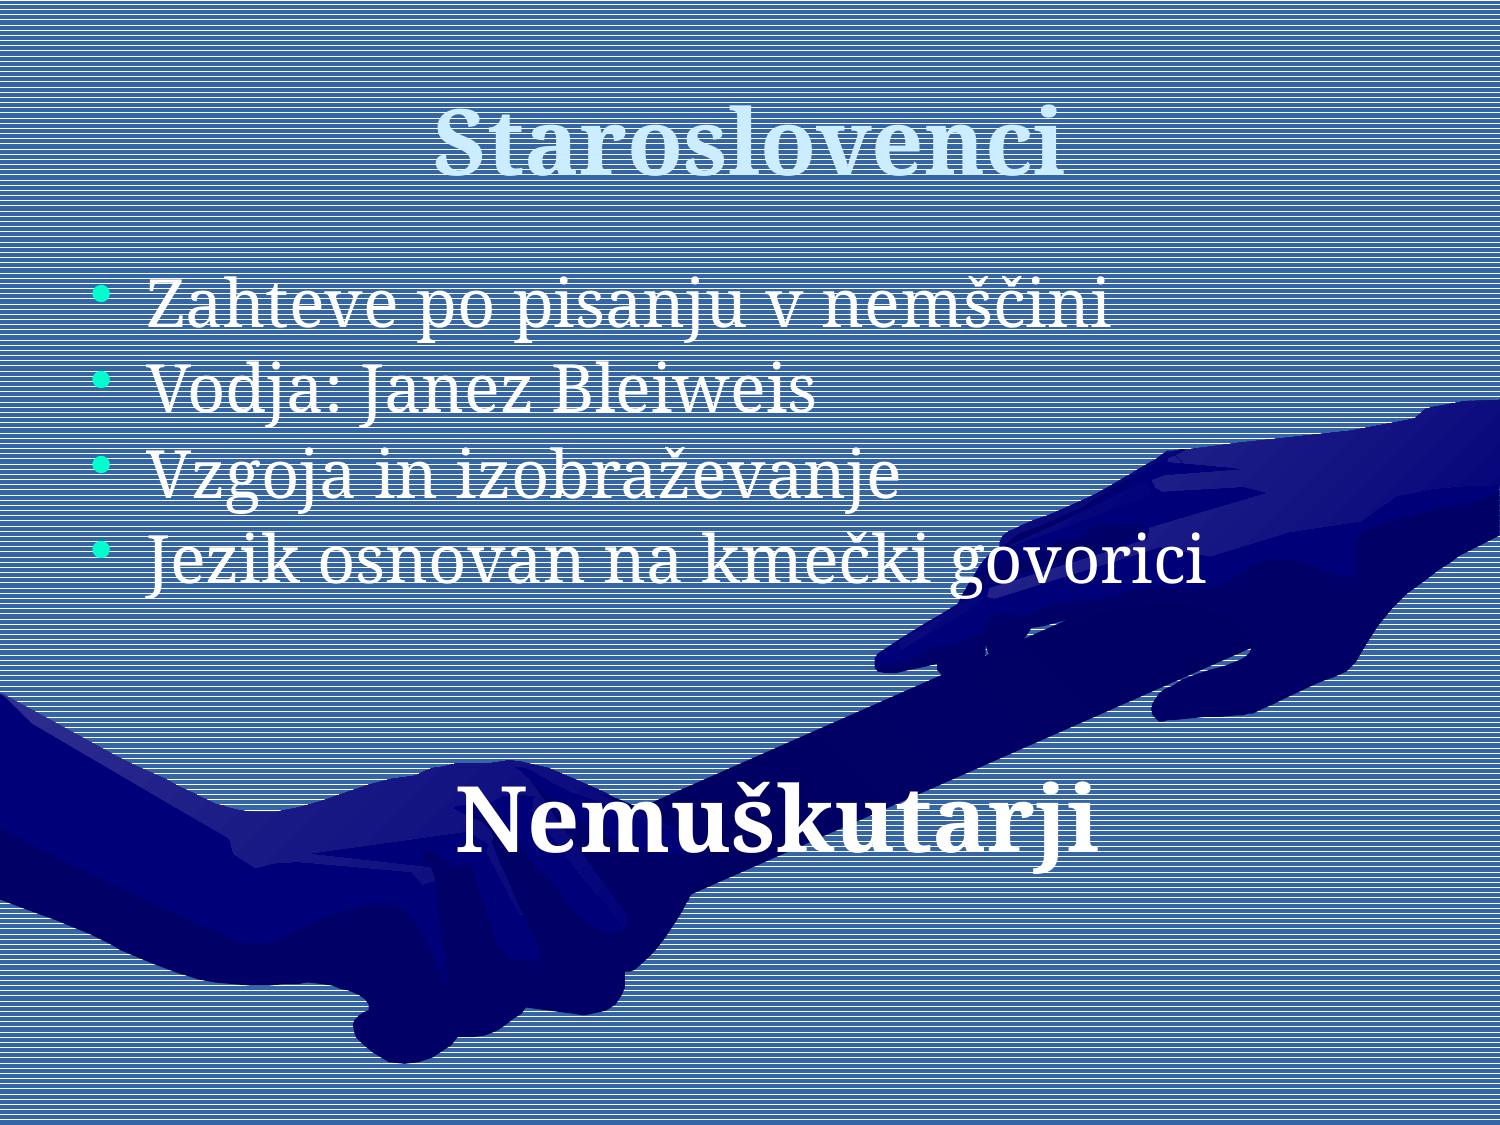

# Staroslovenci
Zahteve po pisanju v nemščini
Vodja: Janez Bleiweis
Vzgoja in izobraževanje
Jezik osnovan na kmečki govorici
Nemuškutarji